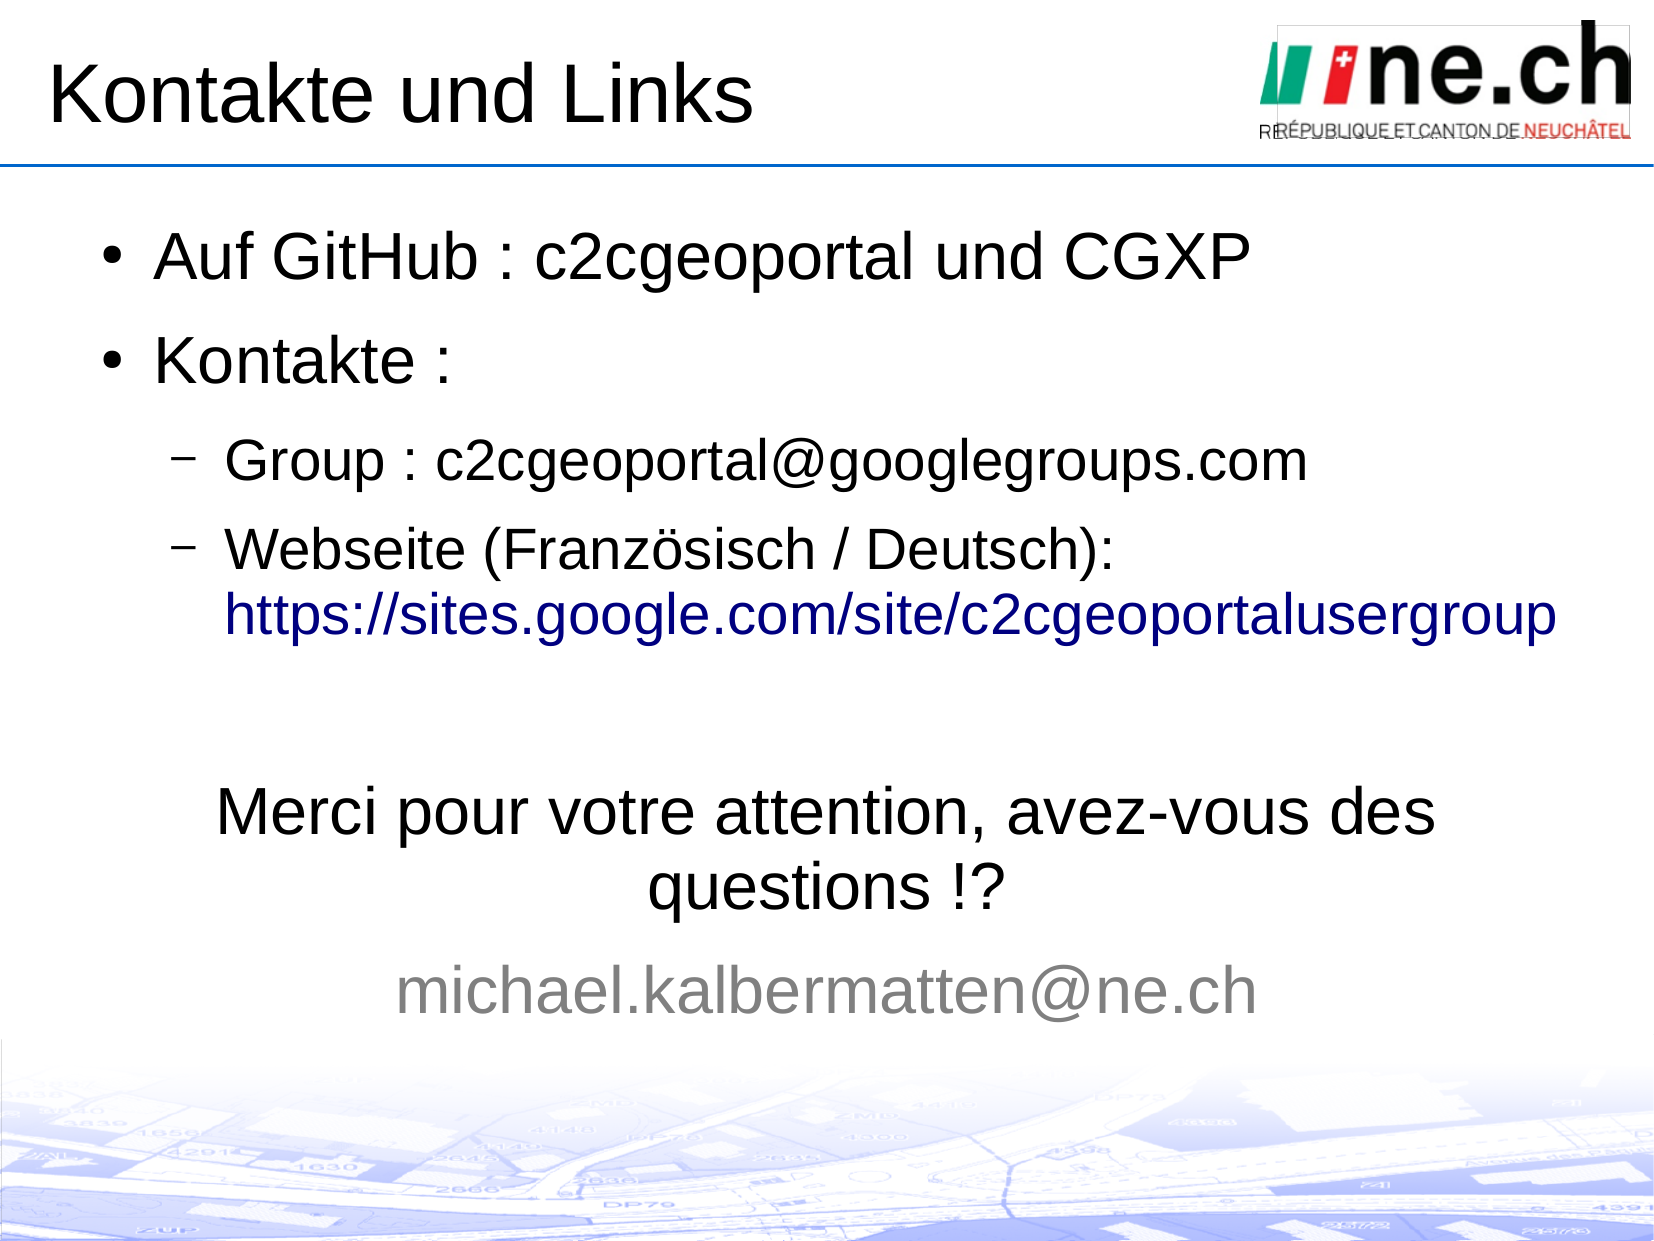

# Kontakte und Links
Auf GitHub : c2cgeoportal und CGXP
Kontakte :
Group : c2cgeoportal@googlegroups.com
Webseite (Französisch / Deutsch): https://sites.google.com/site/c2cgeoportalusergroup
Merci pour votre attention, avez-vous des questions !?
michael.kalbermatten@ne.ch